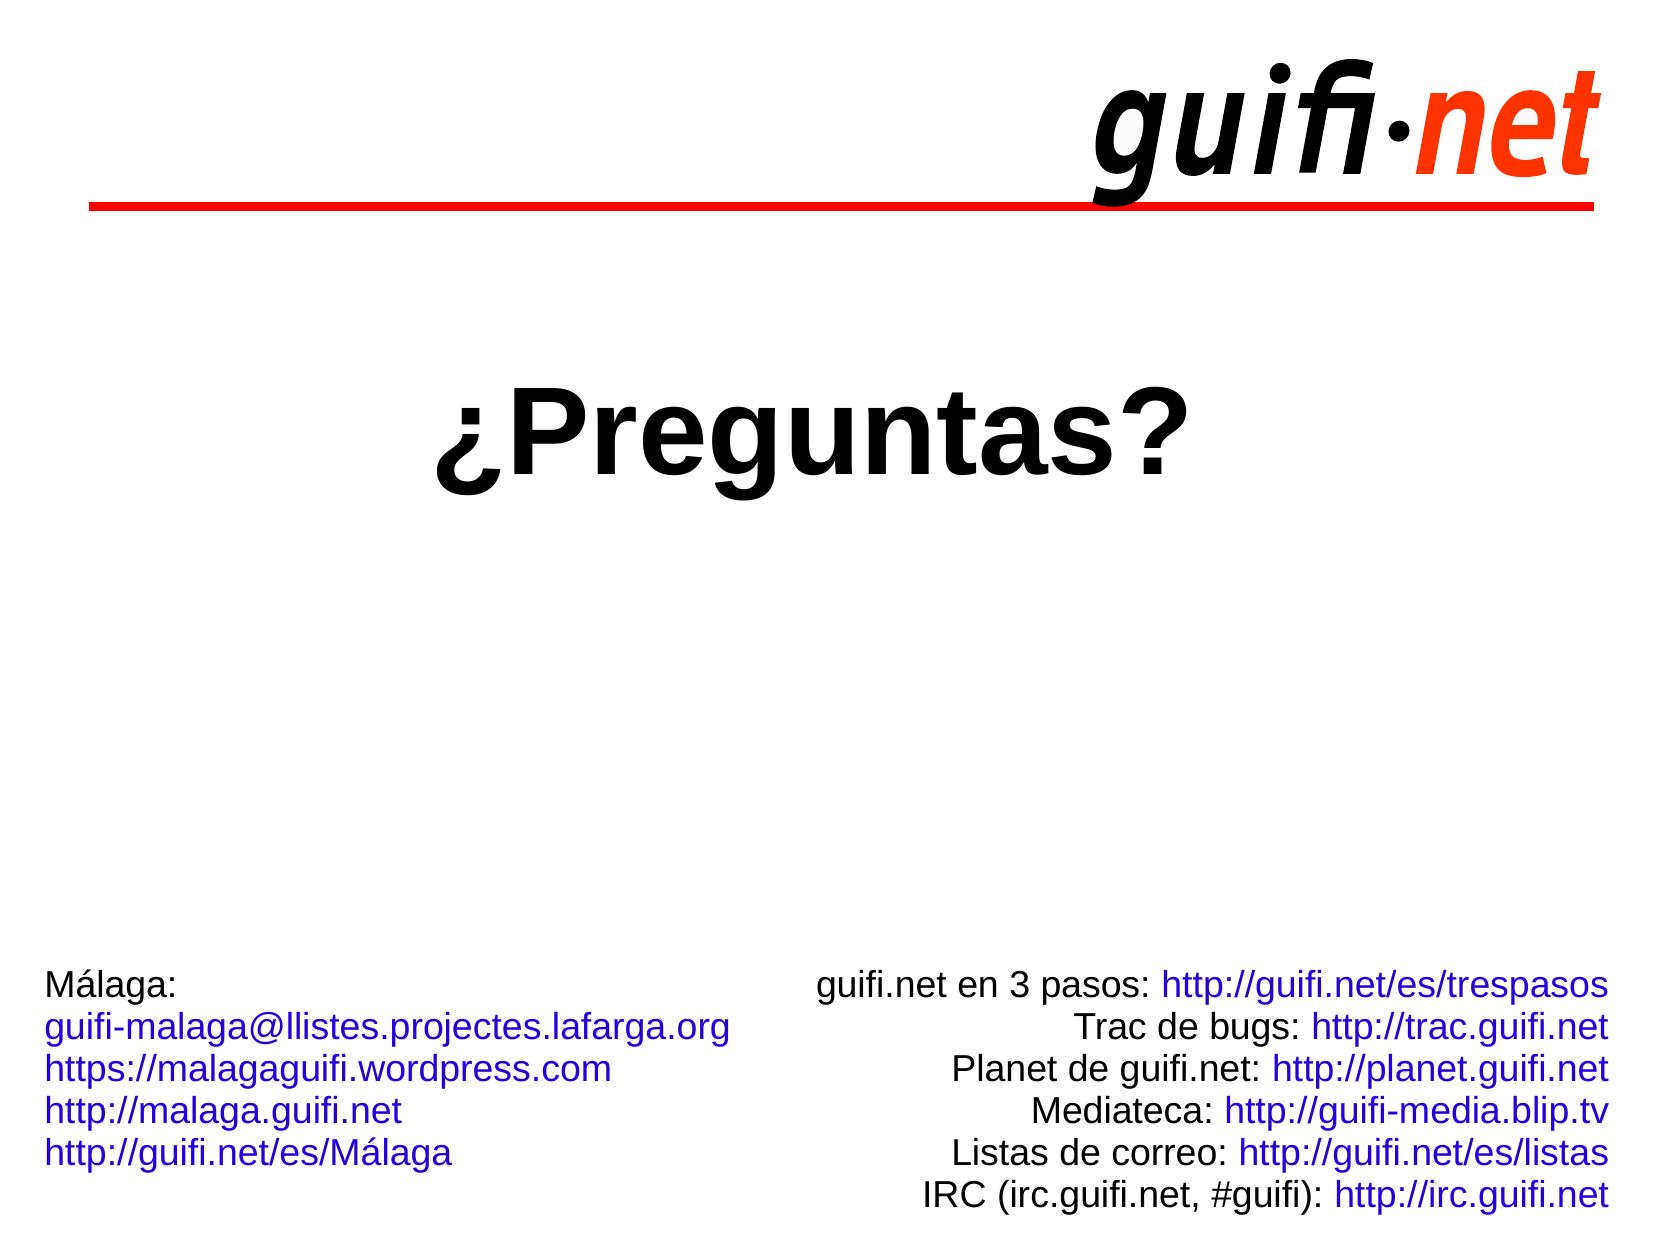

¿Preguntas?
Málaga:
guifi-malaga@llistes.projectes.lafarga.org
https://malagaguifi.wordpress.com
http://malaga.guifi.net
http://guifi.net/es/Málaga
guifi.net en 3 pasos: http://guifi.net/es/trespasos
Trac de bugs: http://trac.guifi.net
Planet de guifi.net: http://planet.guifi.net
Mediateca: http://guifi-media.blip.tv
Listas de correo: http://guifi.net/es/listas
IRC (irc.guifi.net, #guifi): http://irc.guifi.net